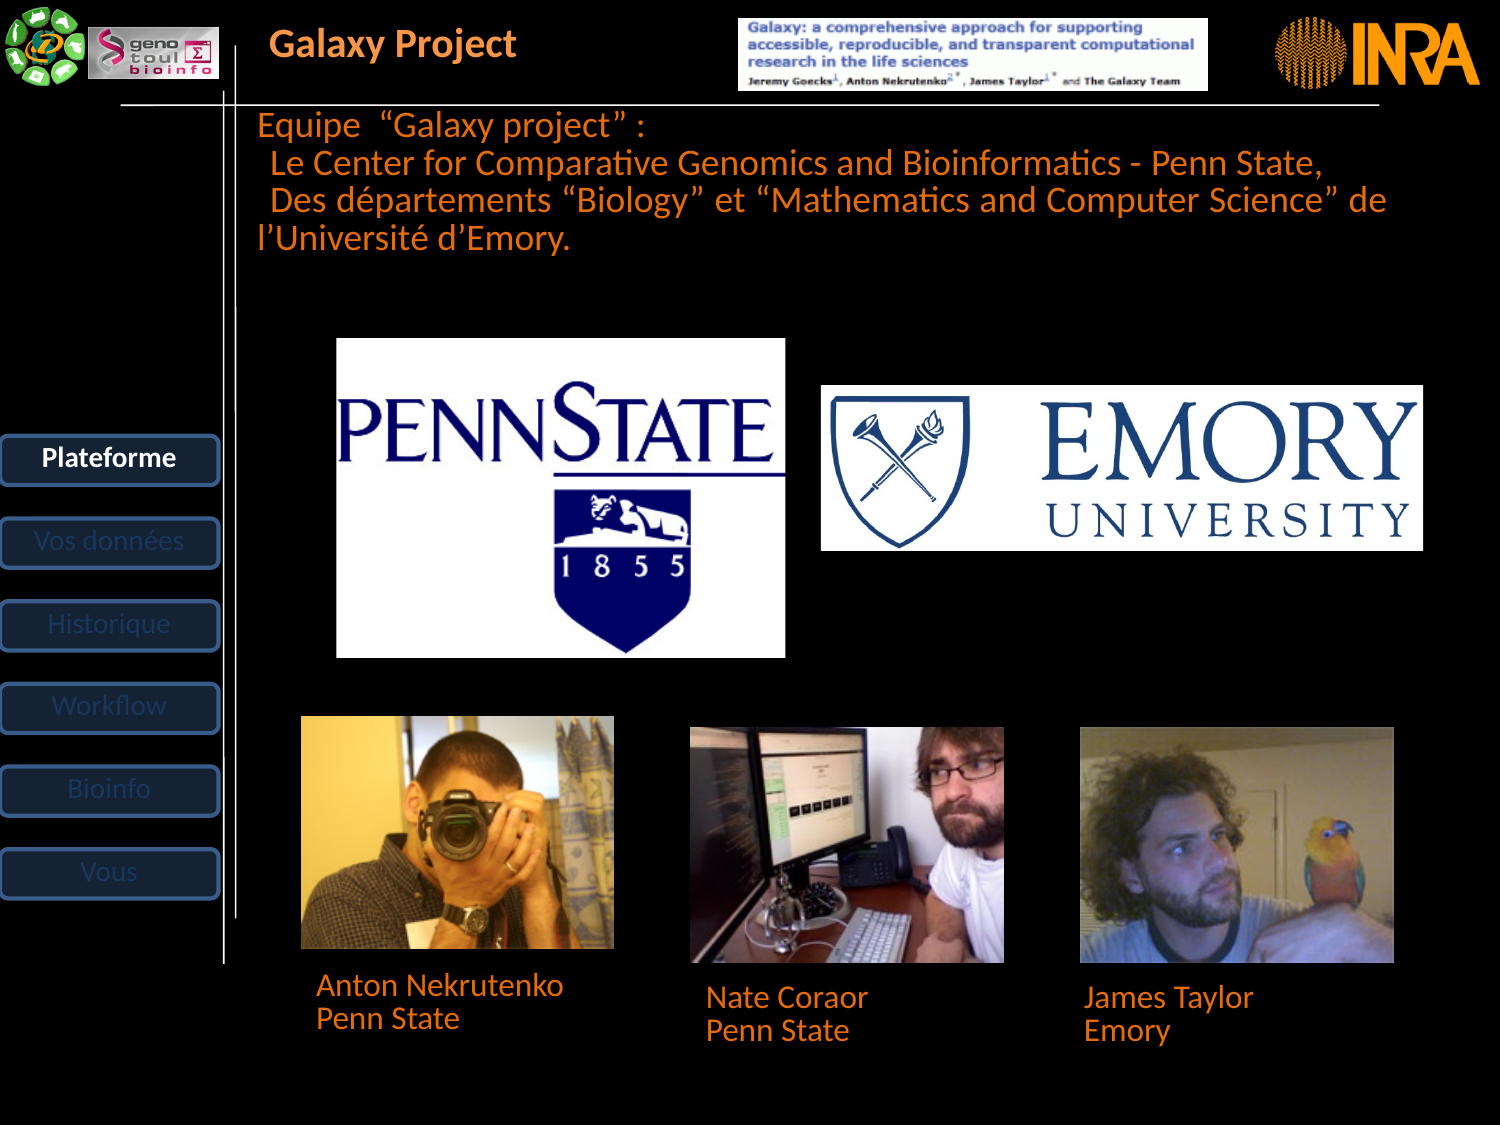

Galaxy Project
Equipe “Galaxy project” :
Le Center for Comparative Genomics and Bioinformatics - Penn State,
Des départements “Biology” et “Mathematics and Computer Science” de l’Université d’Emory.
Plateforme
Vos données
Historique
Workflow
Bioinfo
Vous
Anton Nekrutenko
Penn State
Nate Coraor
Penn State
James Taylor
Emory